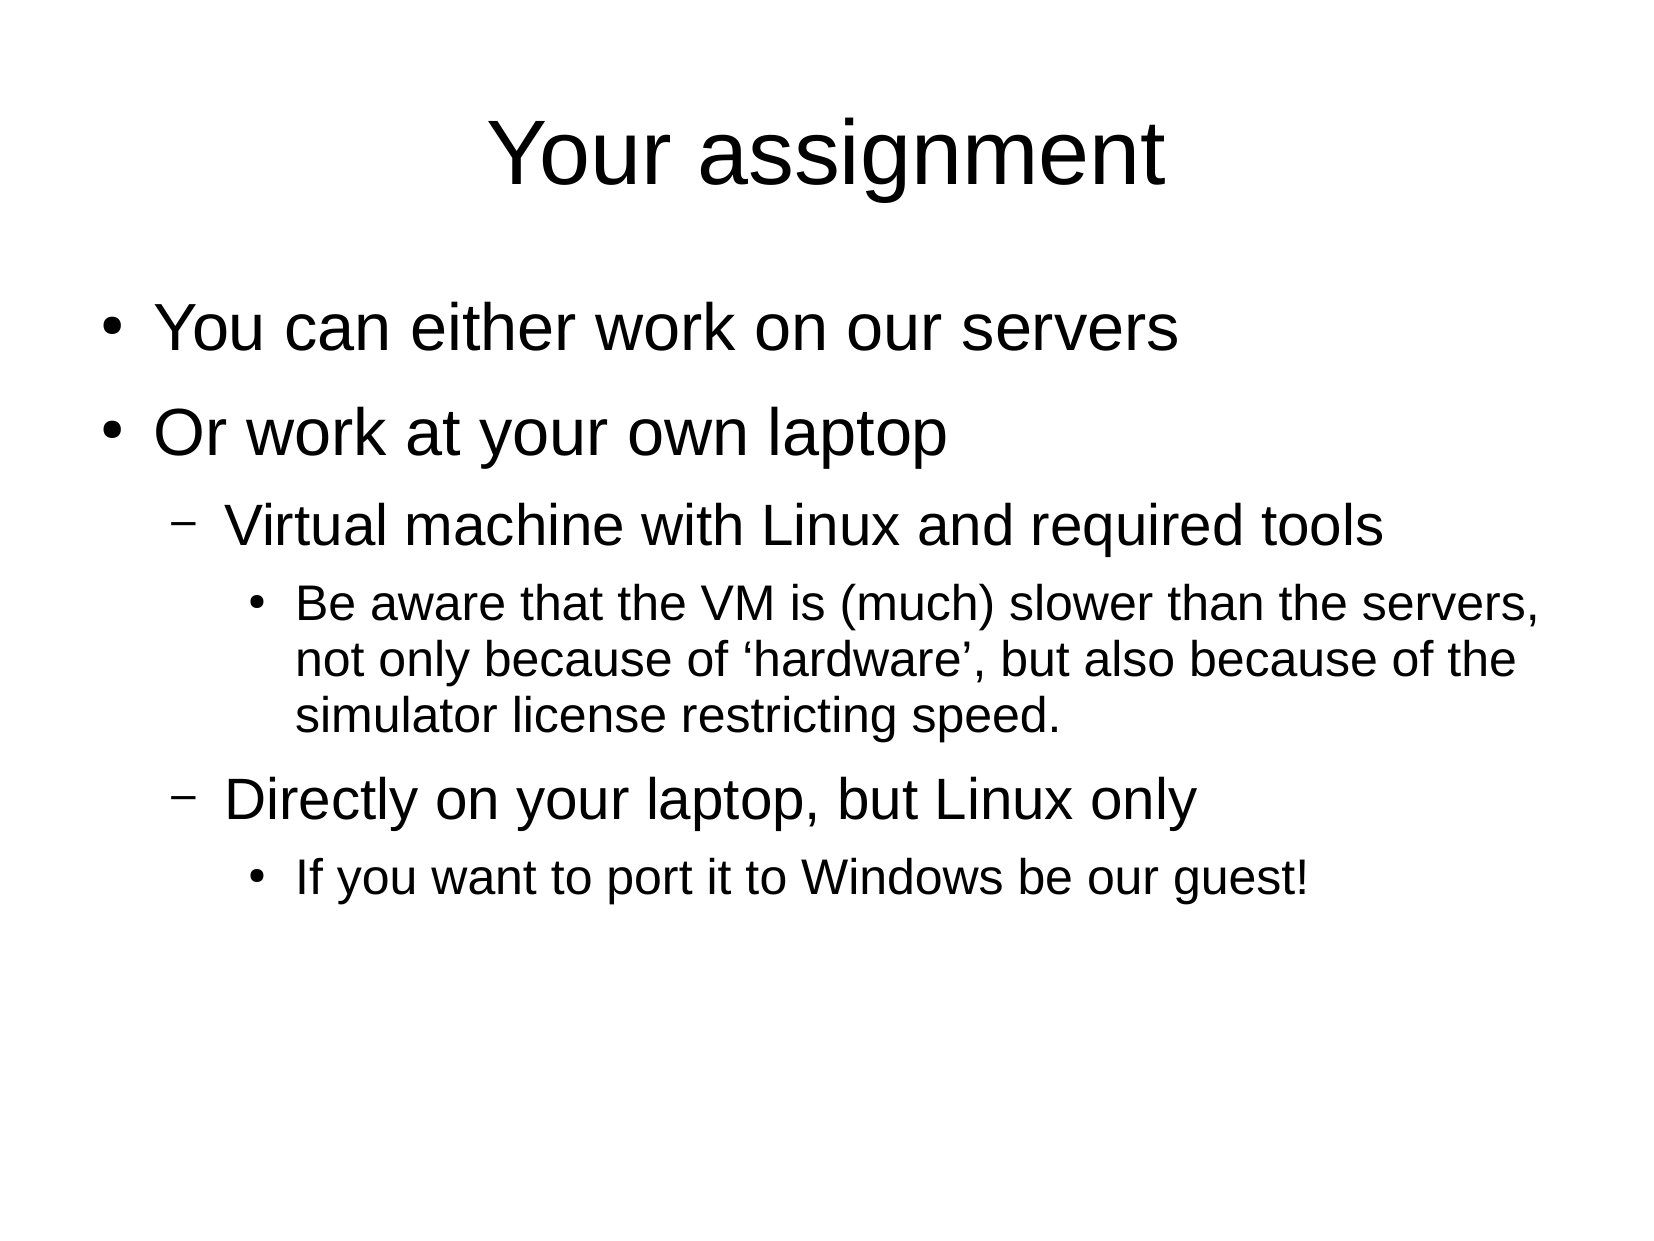

# Your assignment
You can either work on our servers
Or work at your own laptop
Virtual machine with Linux and required tools
Be aware that the VM is (much) slower than the servers, not only because of ‘hardware’, but also because of the simulator license restricting speed.
Directly on your laptop, but Linux only
If you want to port it to Windows be our guest!